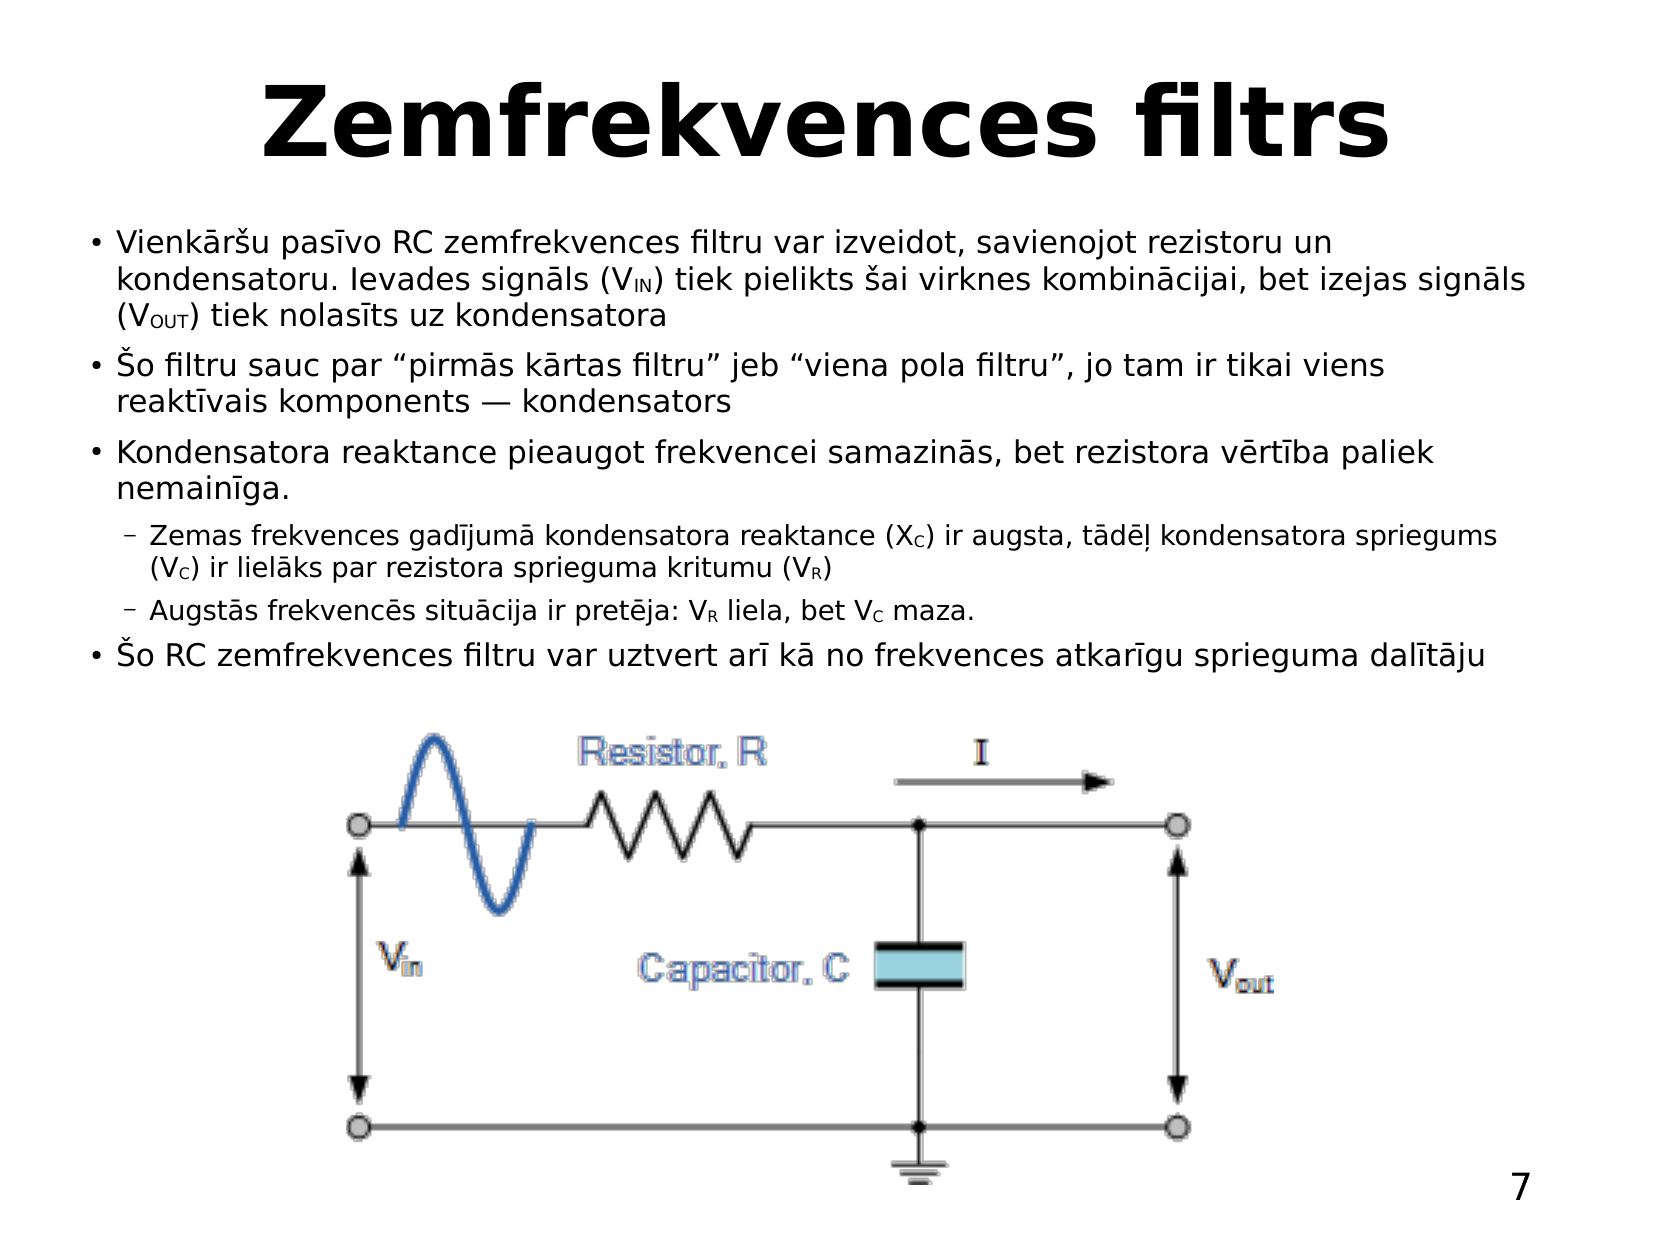

# Zemfrekvences filtrs
Vienkāršu pasīvo RC zemfrekvences filtru var izveidot, savienojot rezistoru un kondensatoru. Ievades signāls (VIN) tiek pielikts šai virknes kombinācijai, bet izejas signāls (VOUT) tiek nolasīts uz kondensatora
Šo filtru sauc par “pirmās kārtas filtru” jeb “viena pola filtru”, jo tam ir tikai viens reaktīvais komponents — kondensators
Kondensatora reaktance pieaugot frekvencei samazinās, bet rezistora vērtība paliek nemainīga.
Zemas frekvences gadījumā kondensatora reaktance (XC) ir augsta, tādēļ kondensatora spriegums (VC) ir lielāks par rezistora sprieguma kritumu (VR)
Augstās frekvencēs situācija ir pretēja: VR liela, bet VC maza.
Šo RC zemfrekvences filtru var uztvert arī kā no frekvences atkarīgu sprieguma dalītāju